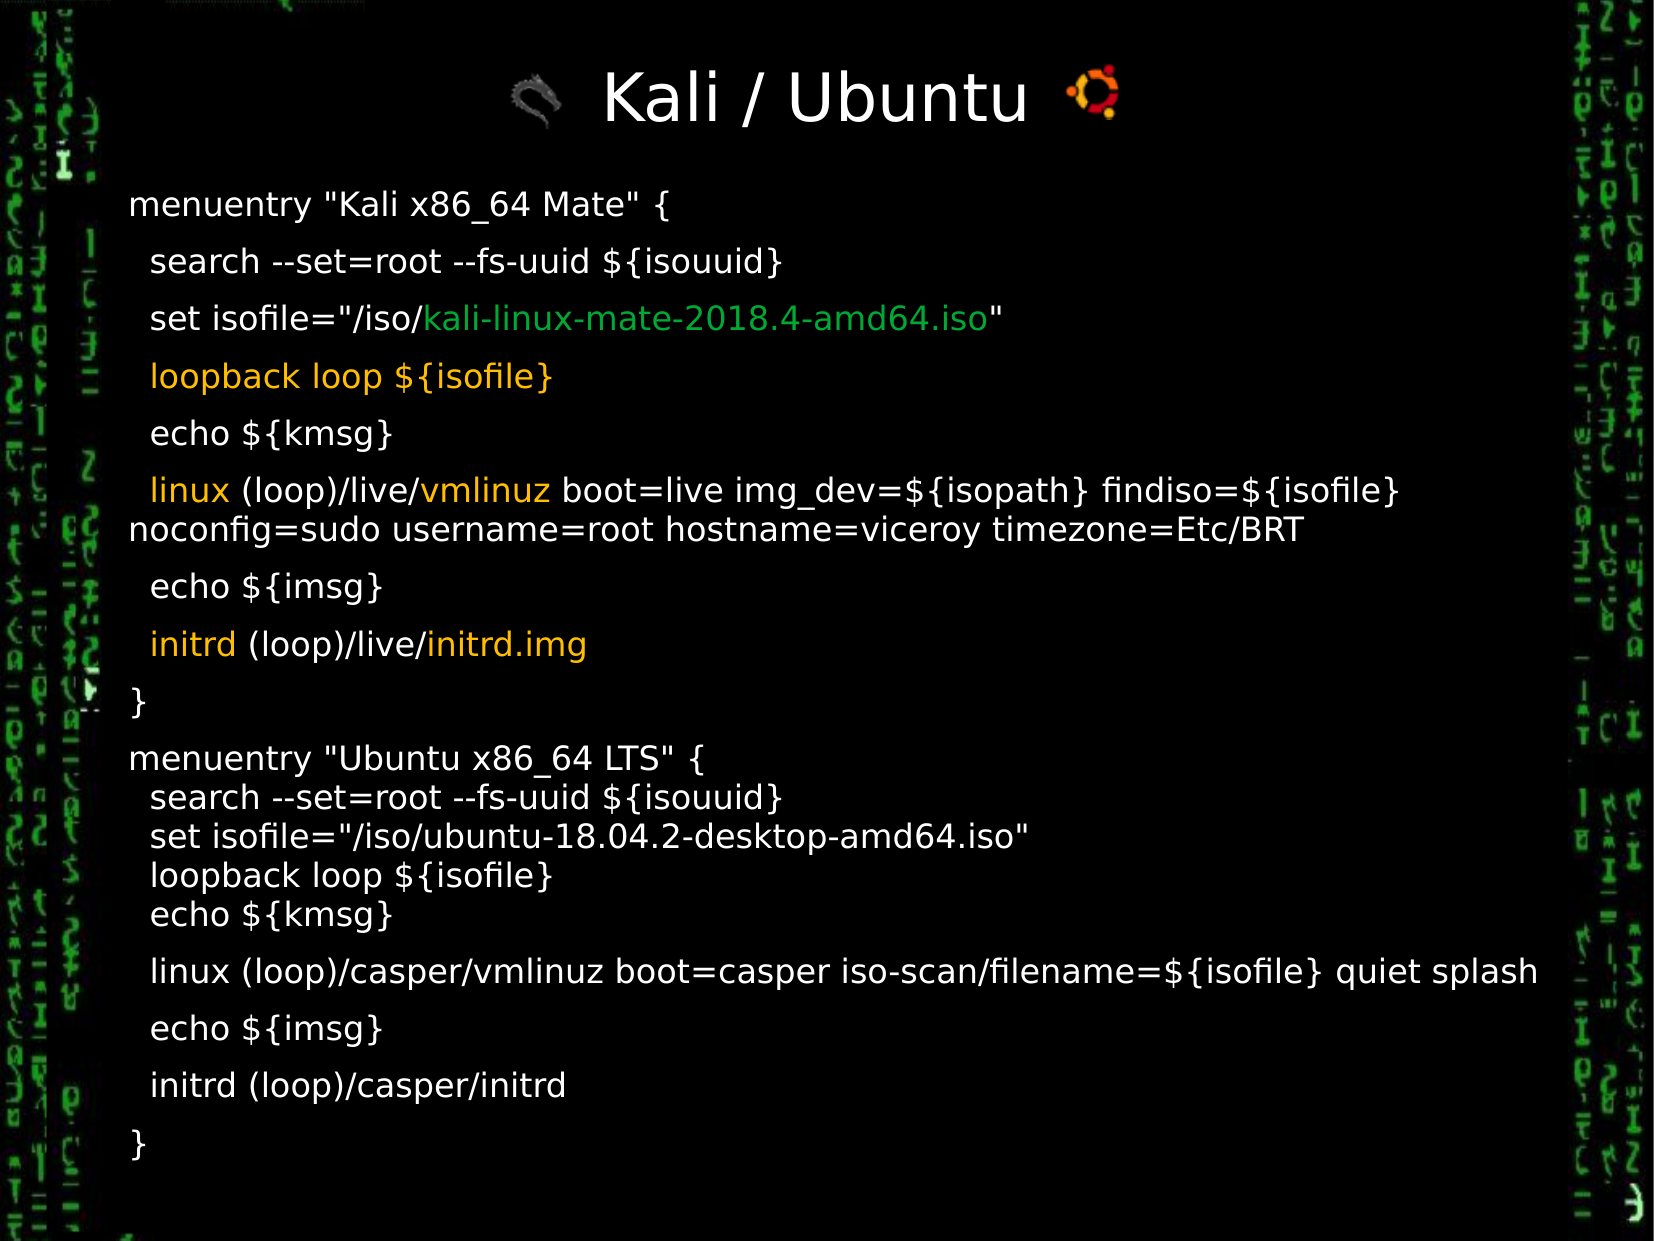

# Kali / Ubuntu
menuentry "Kali x86_64 Mate" {
 search --set=root --fs-uuid ${isouuid}
 set isofile="/iso/kali-linux-mate-2018.4-amd64.iso"
 loopback loop ${isofile}
 echo ${kmsg}
 linux (loop)/live/vmlinuz boot=live img_dev=${isopath} findiso=${isofile} noconfig=sudo username=root hostname=viceroy timezone=Etc/BRT
 echo ${imsg}
 initrd (loop)/live/initrd.img
}
menuentry "Ubuntu x86_64 LTS" {
 search --set=root --fs-uuid ${isouuid}
 set isofile="/iso/ubuntu-18.04.2-desktop-amd64.iso"
 loopback loop ${isofile}
 echo ${kmsg}
 linux (loop)/casper/vmlinuz boot=casper iso-scan/filename=${isofile} quiet splash
 echo ${imsg}
 initrd (loop)/casper/initrd
}